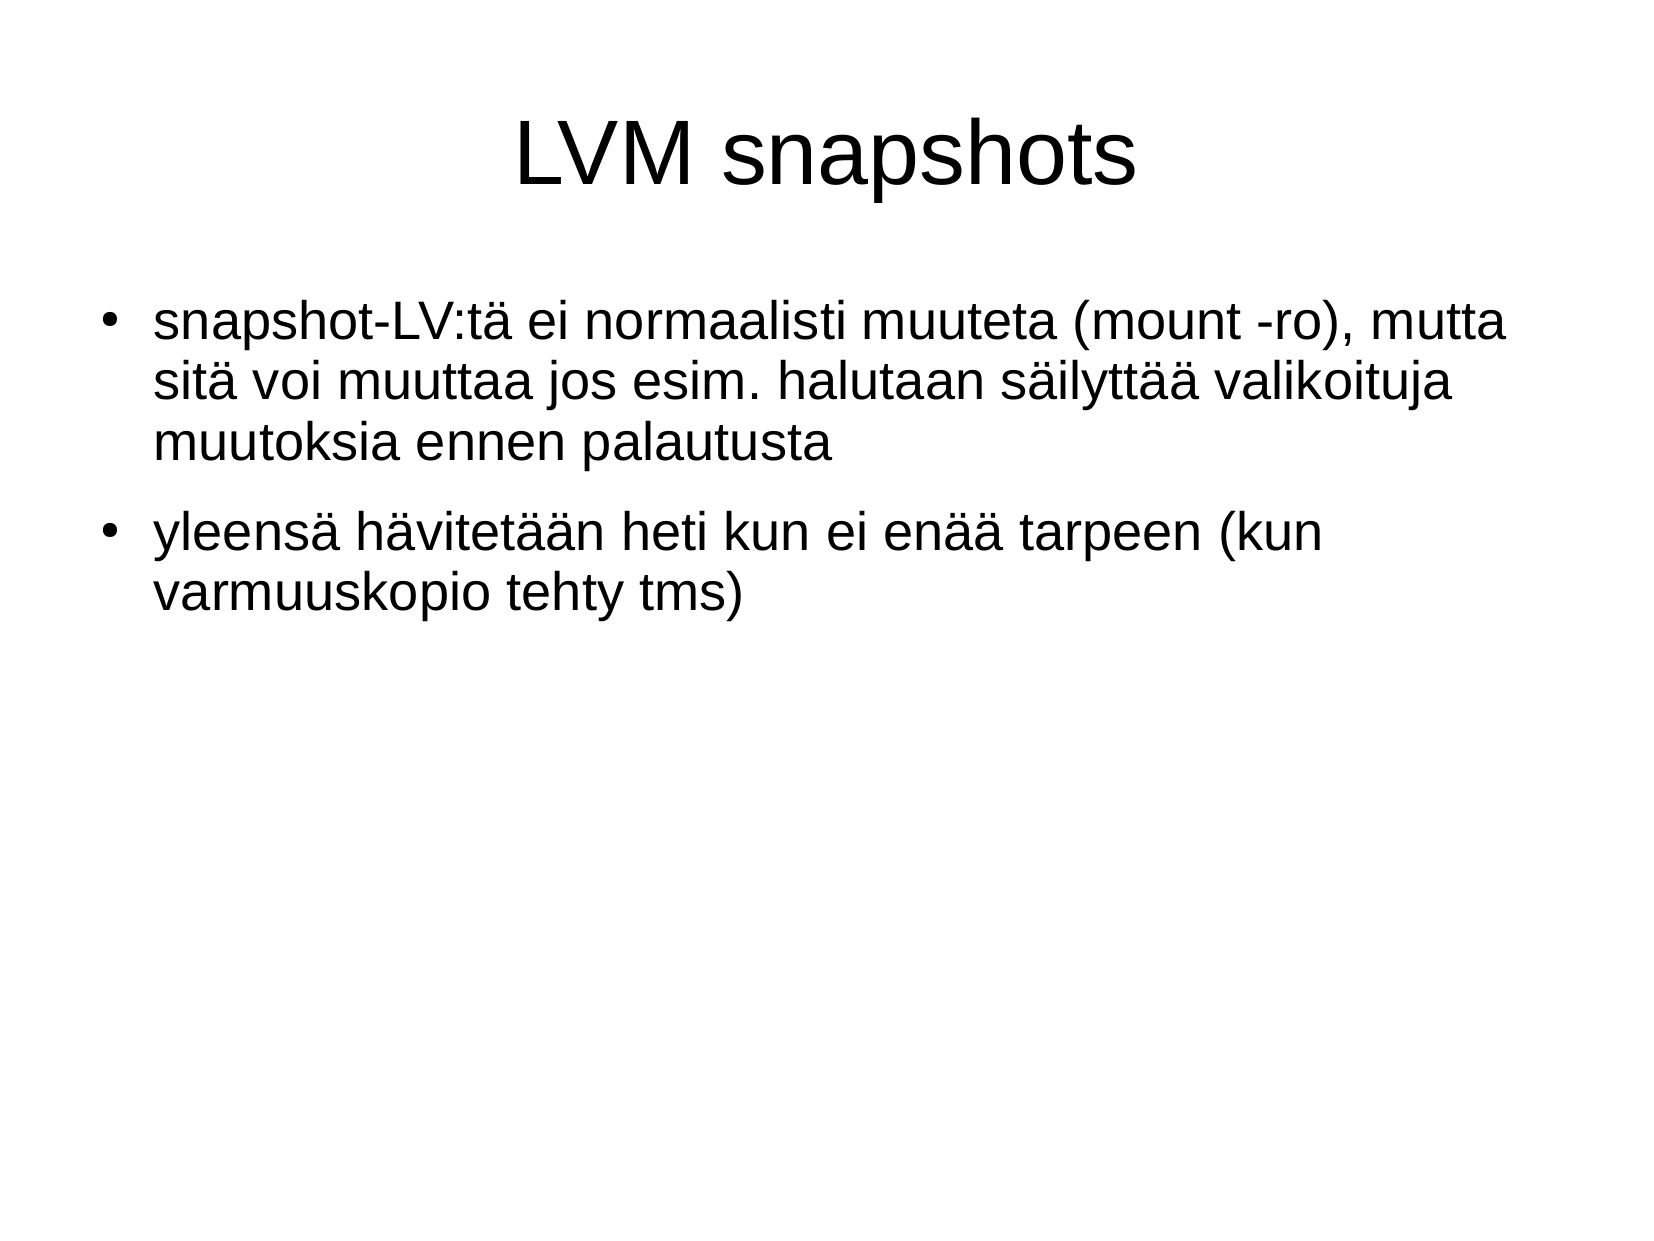

# LVM snapshots
snapshot-LV:tä ei normaalisti muuteta (mount -ro), mutta sitä voi muuttaa jos esim. halutaan säilyttää valikoituja muutoksia ennen palautusta
yleensä hävitetään heti kun ei enää tarpeen (kun varmuuskopio tehty tms)